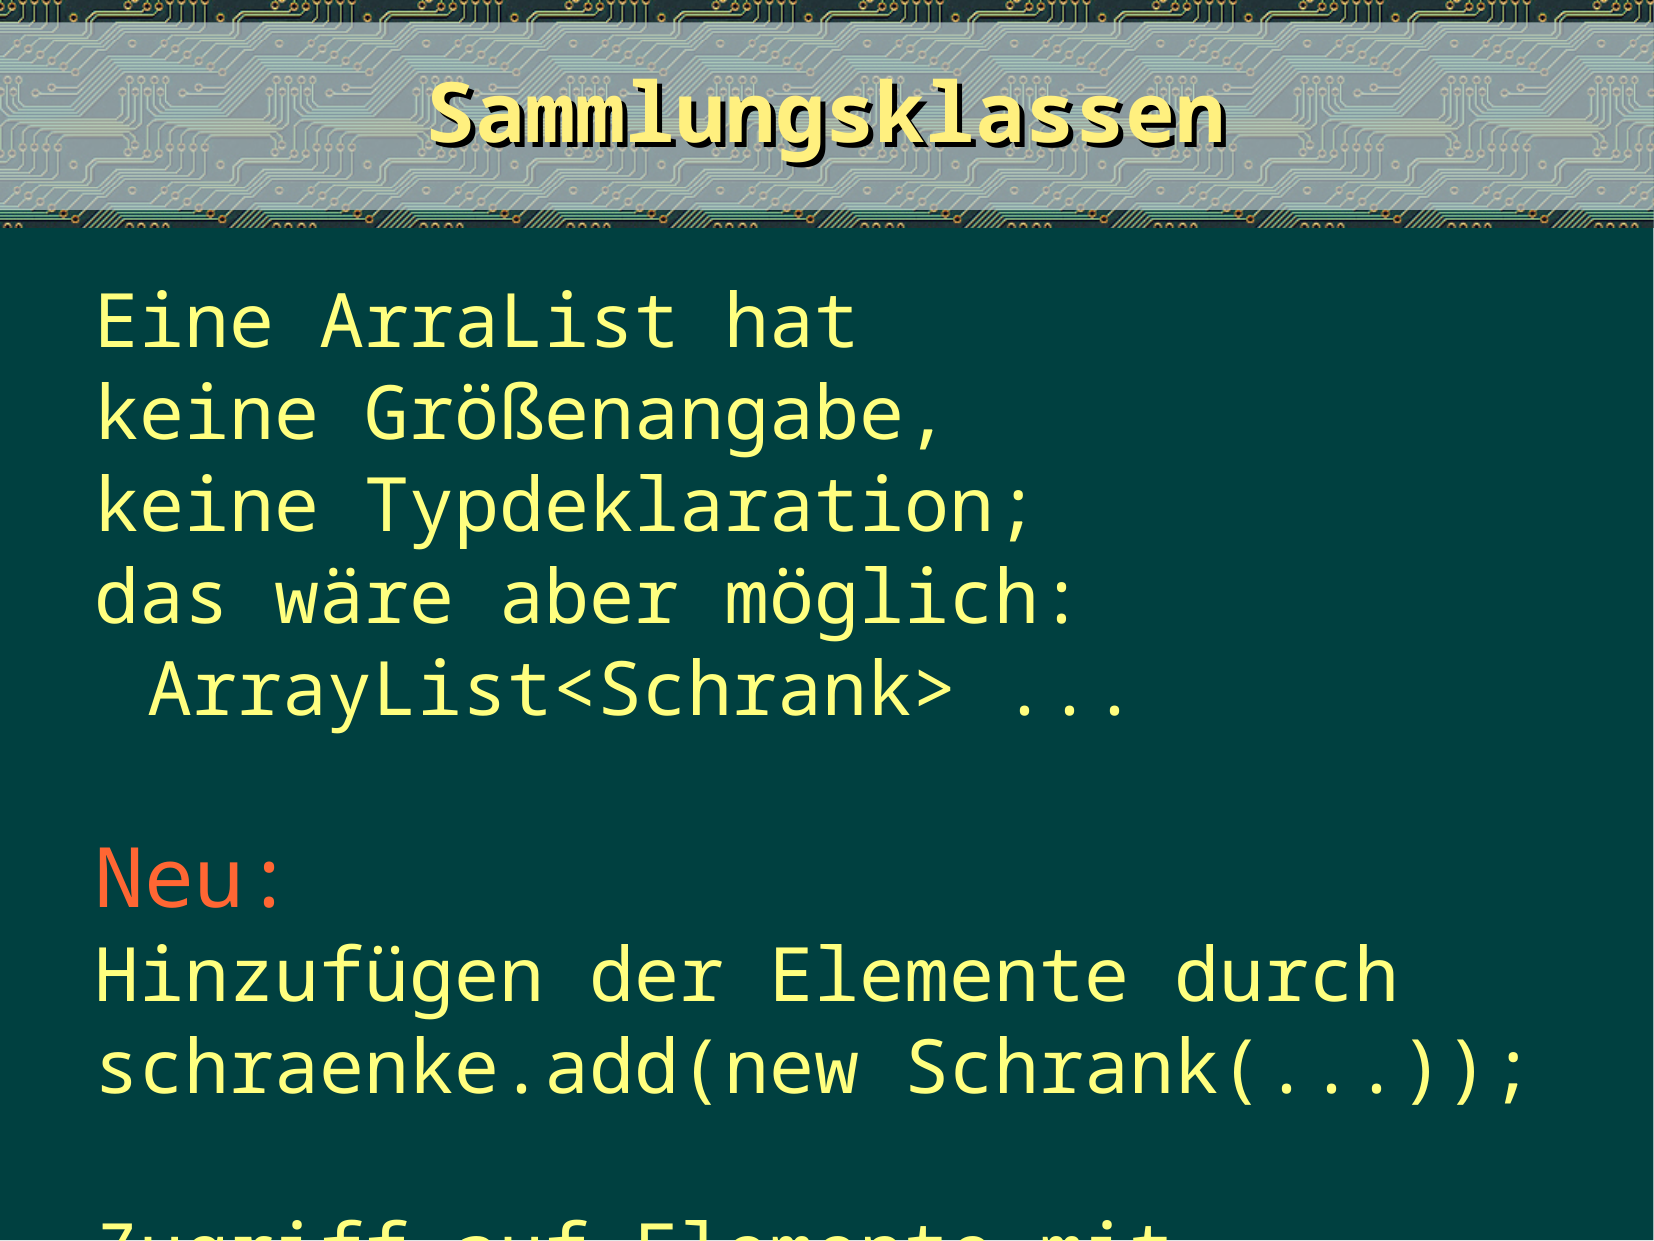

# Sammlungsklassen
Eine ArraList hat
keine Größenangabe,
keine Typdeklaration;
das wäre aber möglich: ArrayList<Schrank> ...
Neu:
Hinzufügen der Elemente durch
schraenke.add(new Schrank(...));
Zugriff auf Elemente mit
schraenke.get(i);